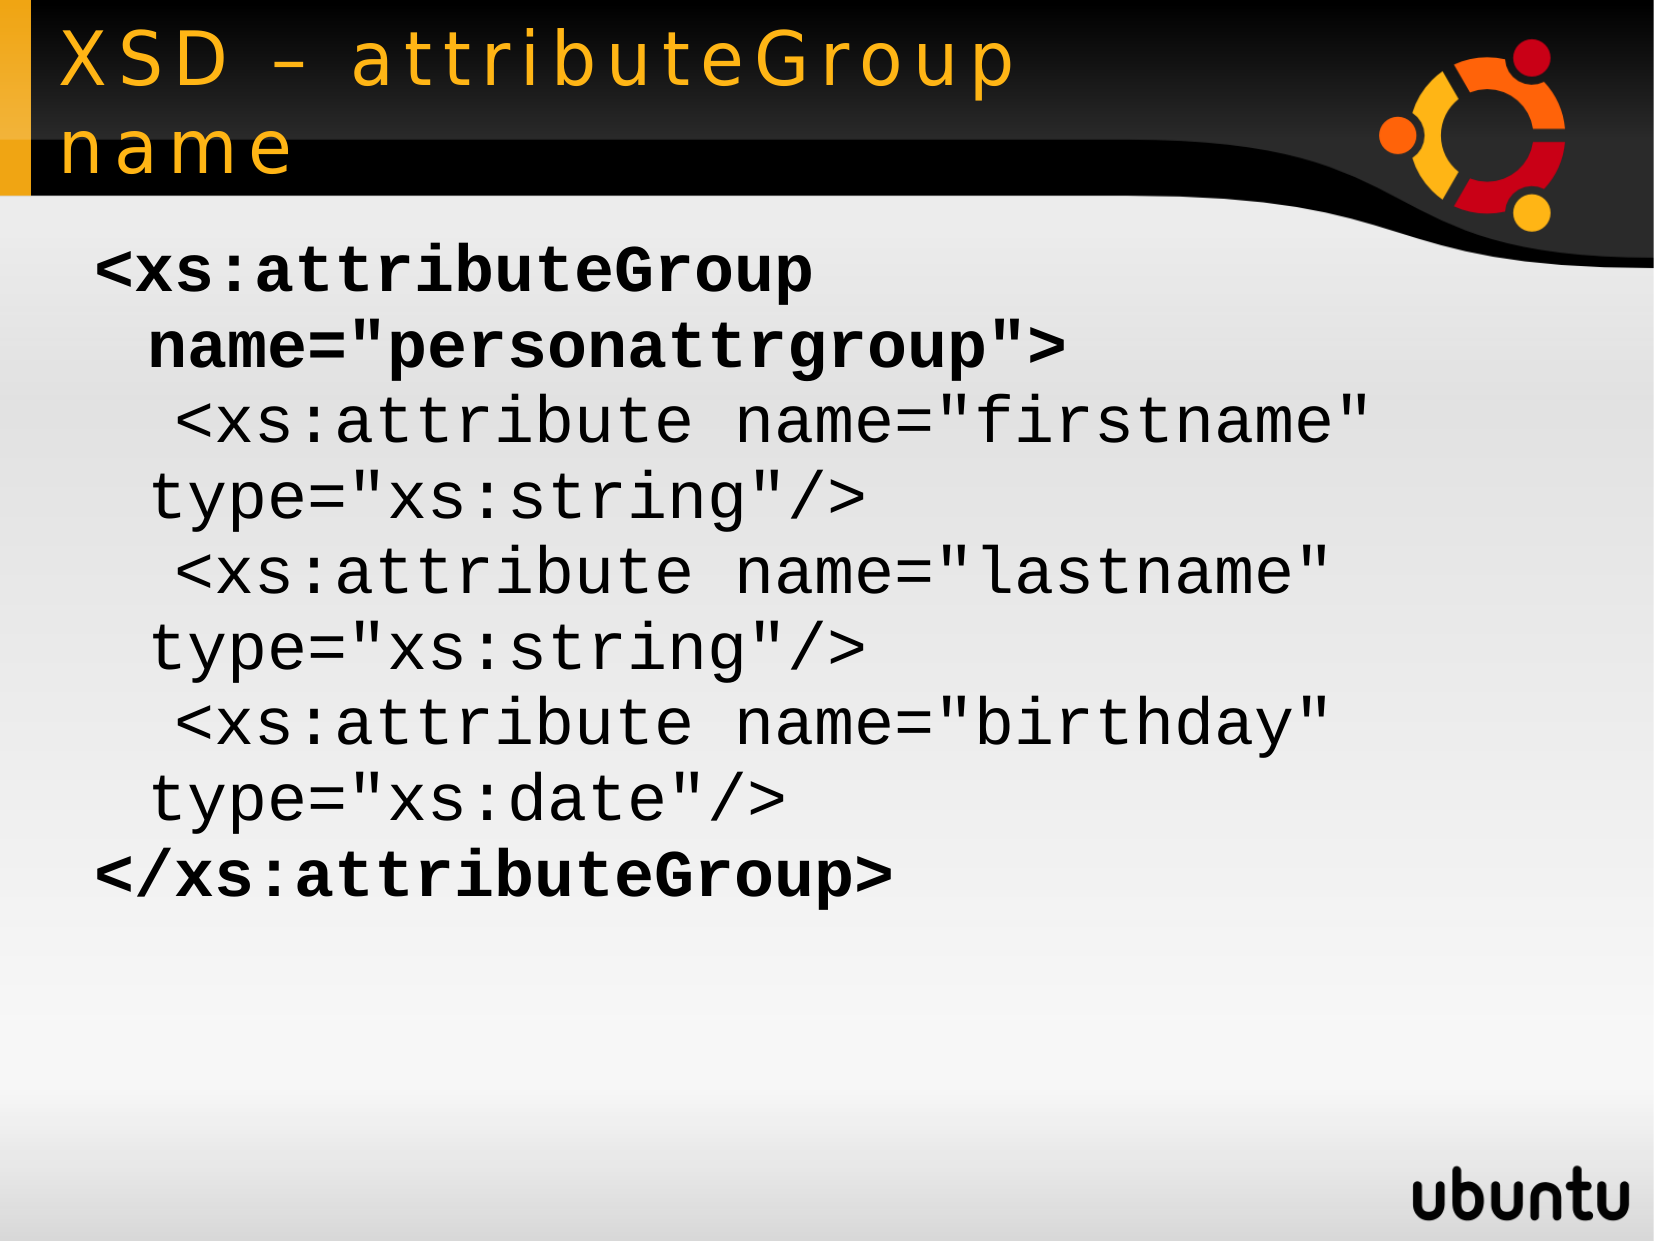

# XSD – attributeGroup name
<xs:attributeGroup name="personattrgroup">
 <xs:attribute name="firstname" type="xs:string"/>
 <xs:attribute name="lastname" type="xs:string"/>
 <xs:attribute name="birthday" type="xs:date"/>
</xs:attributeGroup>